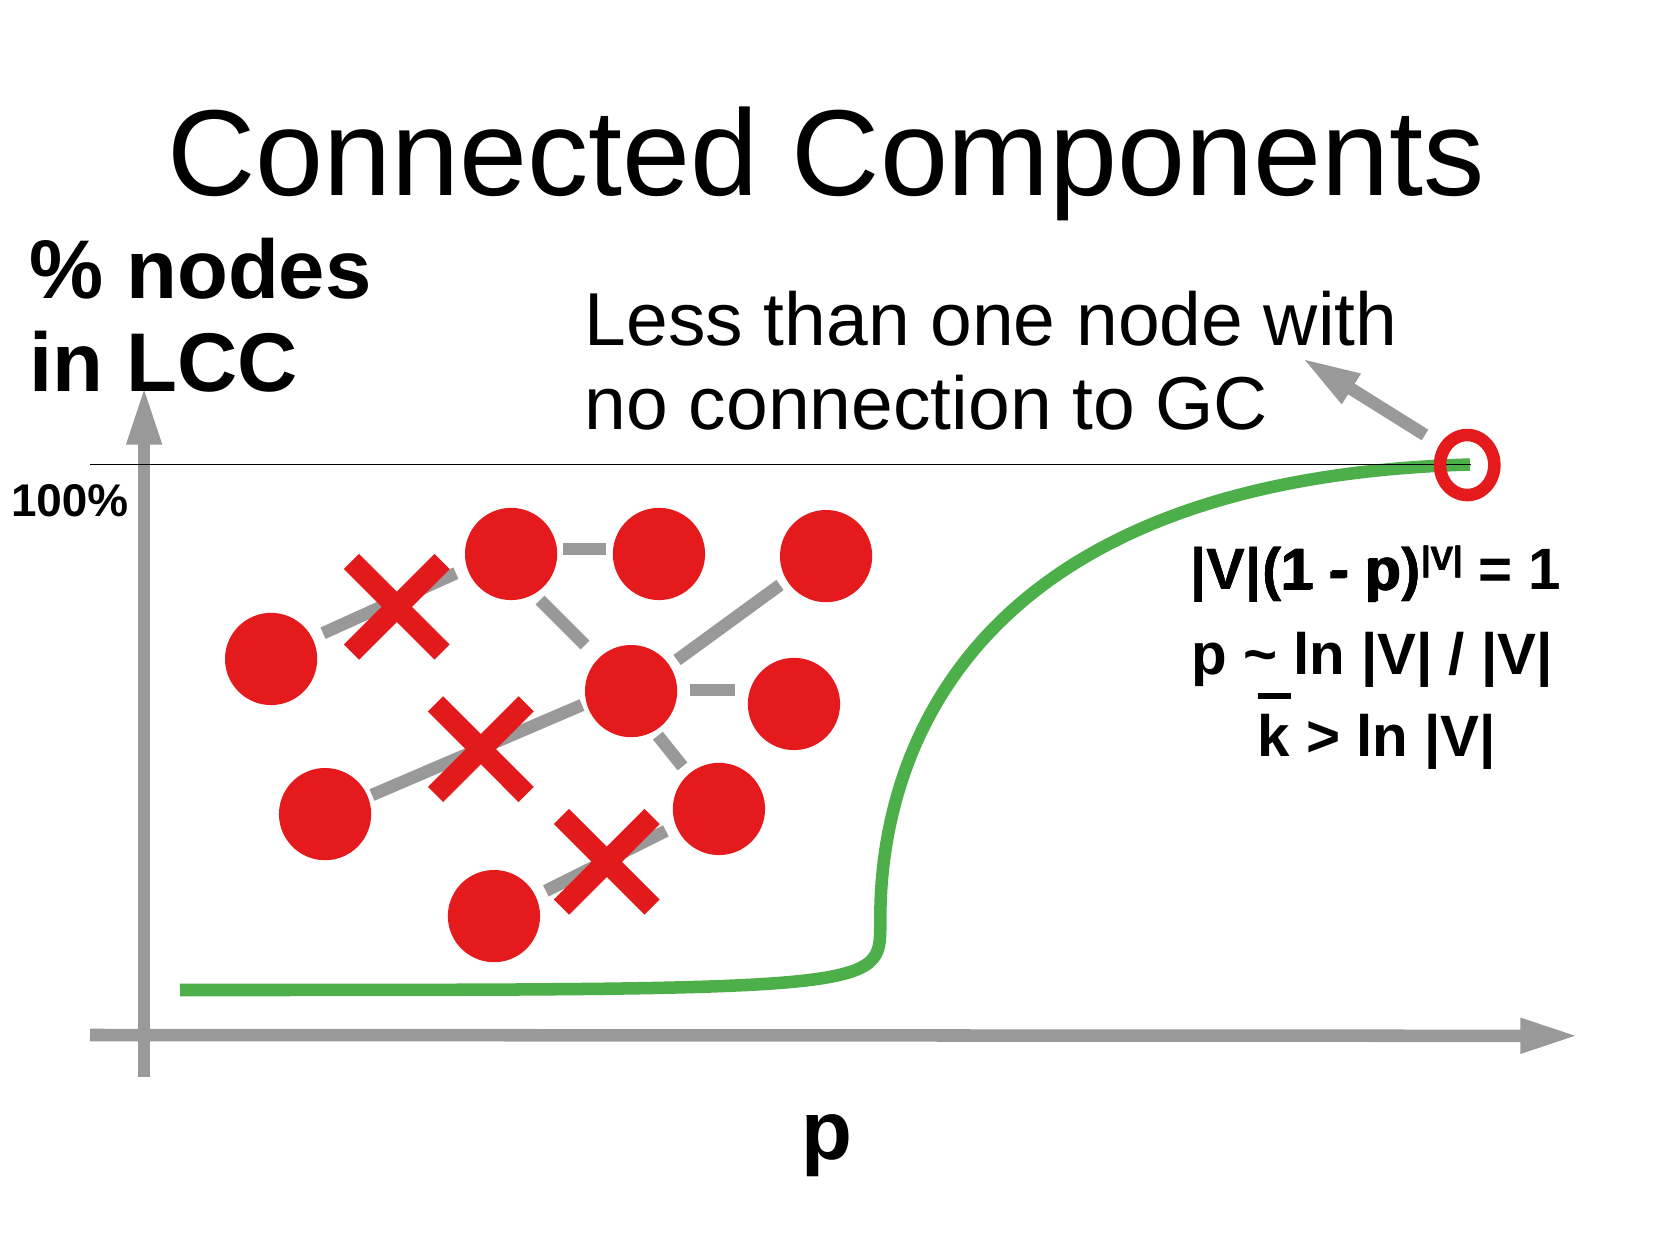

# Connected Components
% nodes
in LCC
Less than one node with
no connection to GC
100%
|V|(1 - p)|V|
|V|(1 - p)|V| = 1
(1 - p)|V|
1 - p
p
p ~ ln |V| / |V|
k > ln |V|
p